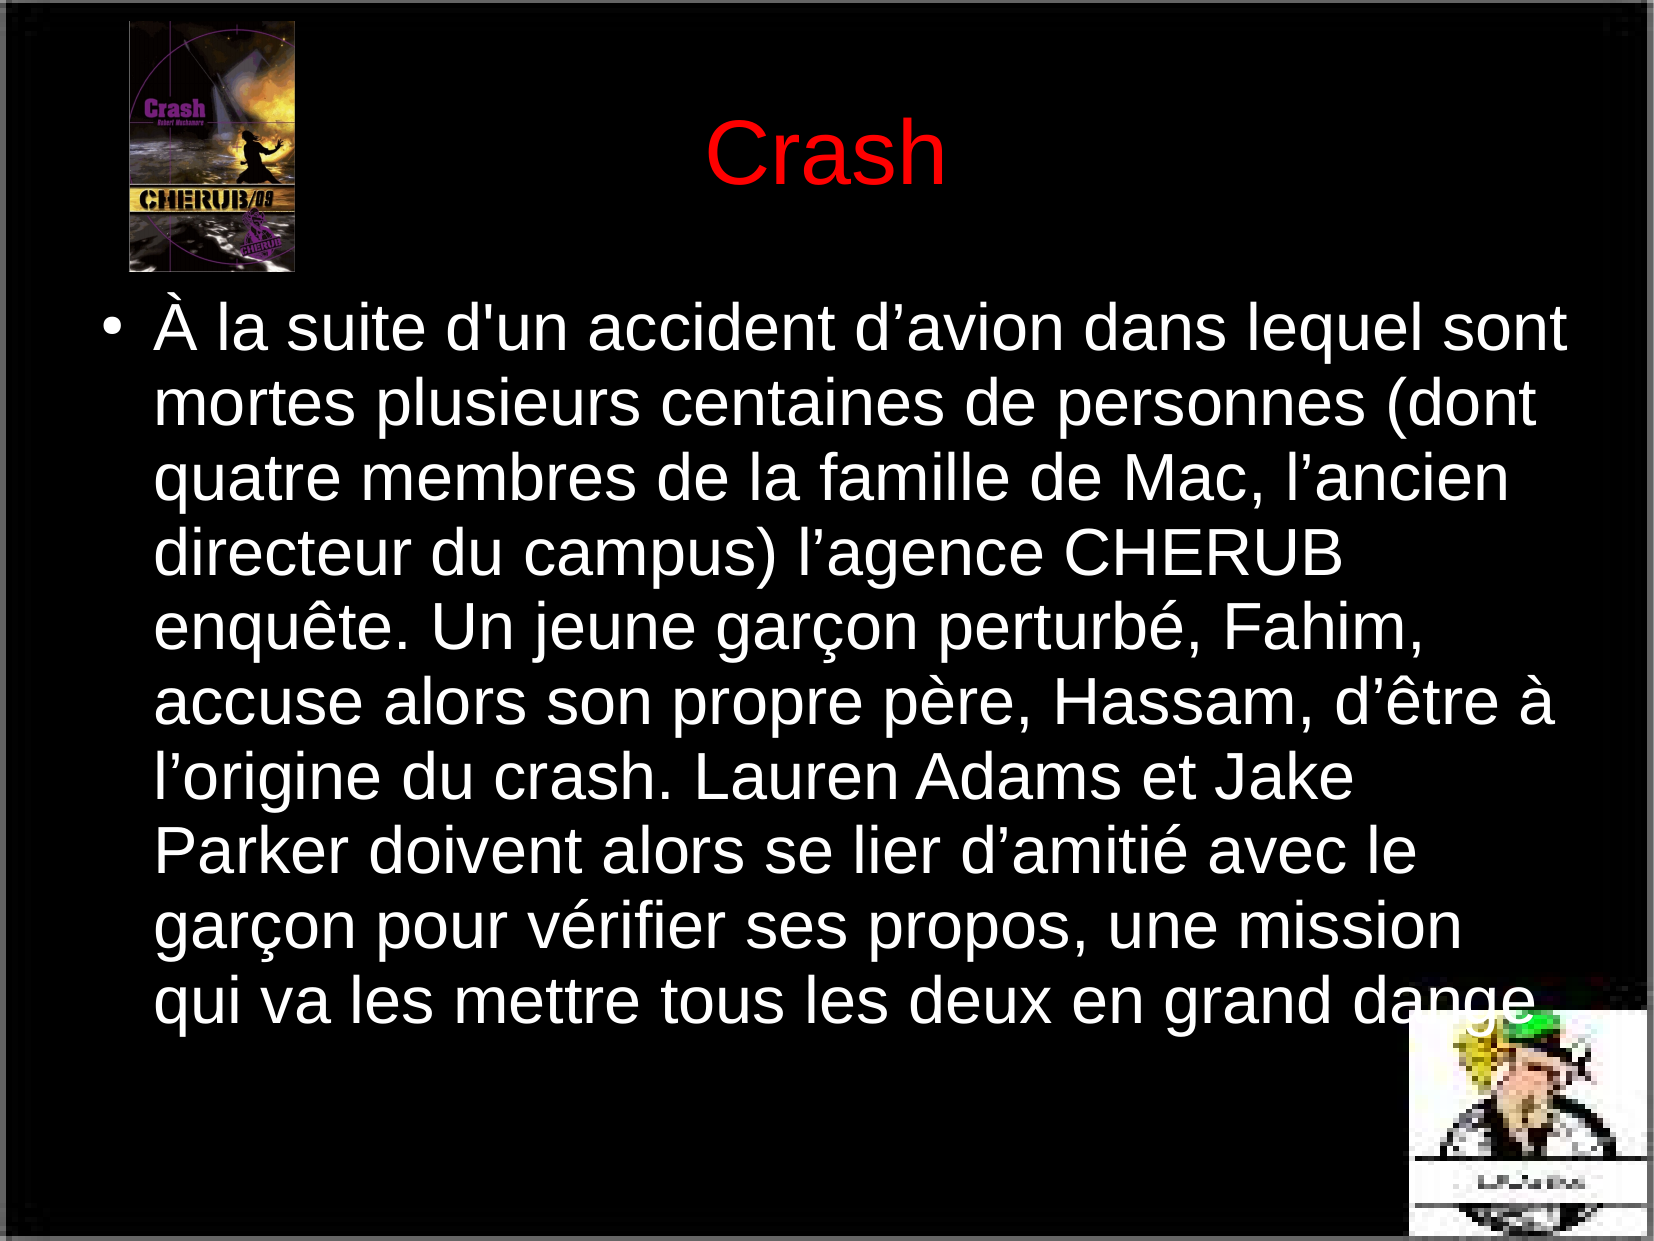

# Crash
À la suite d'un accident d’avion dans lequel sont mortes plusieurs centaines de personnes (dont quatre membres de la famille de Mac, l’ancien directeur du campus) l’agence CHERUB enquête. Un jeune garçon perturbé, Fahim, accuse alors son propre père, Hassam, d’être à l’origine du crash. Lauren Adams et Jake Parker doivent alors se lier d’amitié avec le garçon pour vérifier ses propos, une mission qui va les mettre tous les deux en grand dange